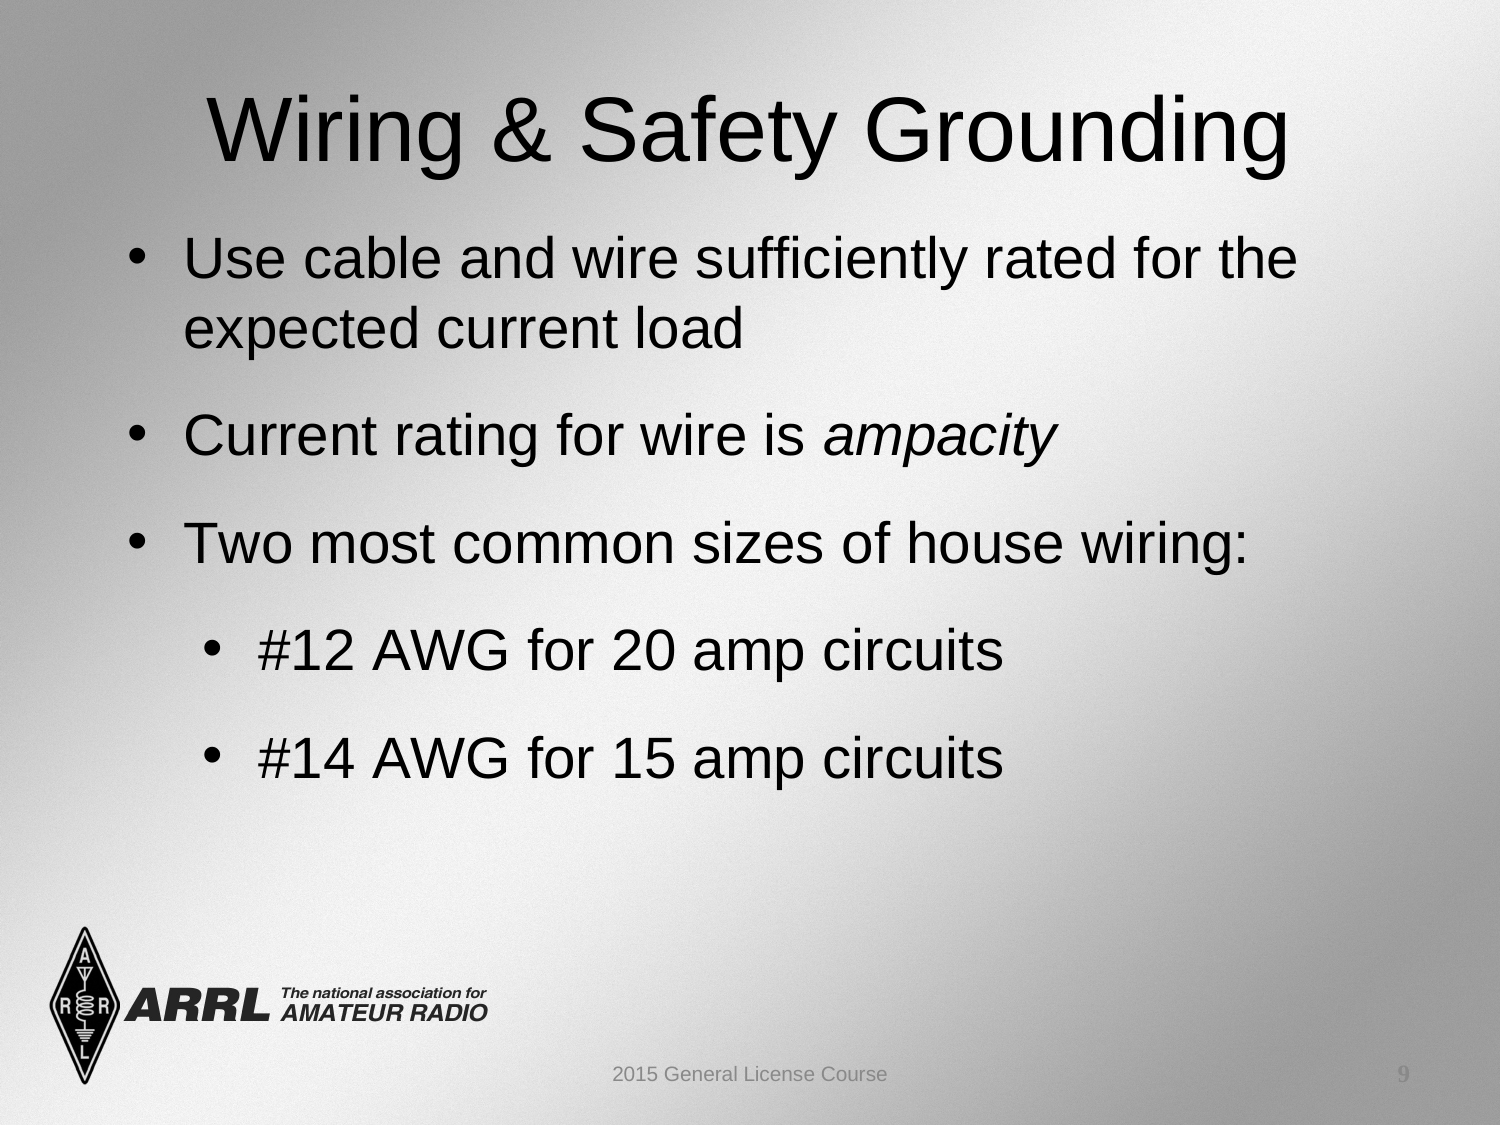

Wiring & Safety Grounding
Use cable and wire sufficiently rated for the expected current load
Current rating for wire is ampacity
Two most common sizes of house wiring:
#12 AWG for 20 amp circuits
#14 AWG for 15 amp circuits
2015 General License Course